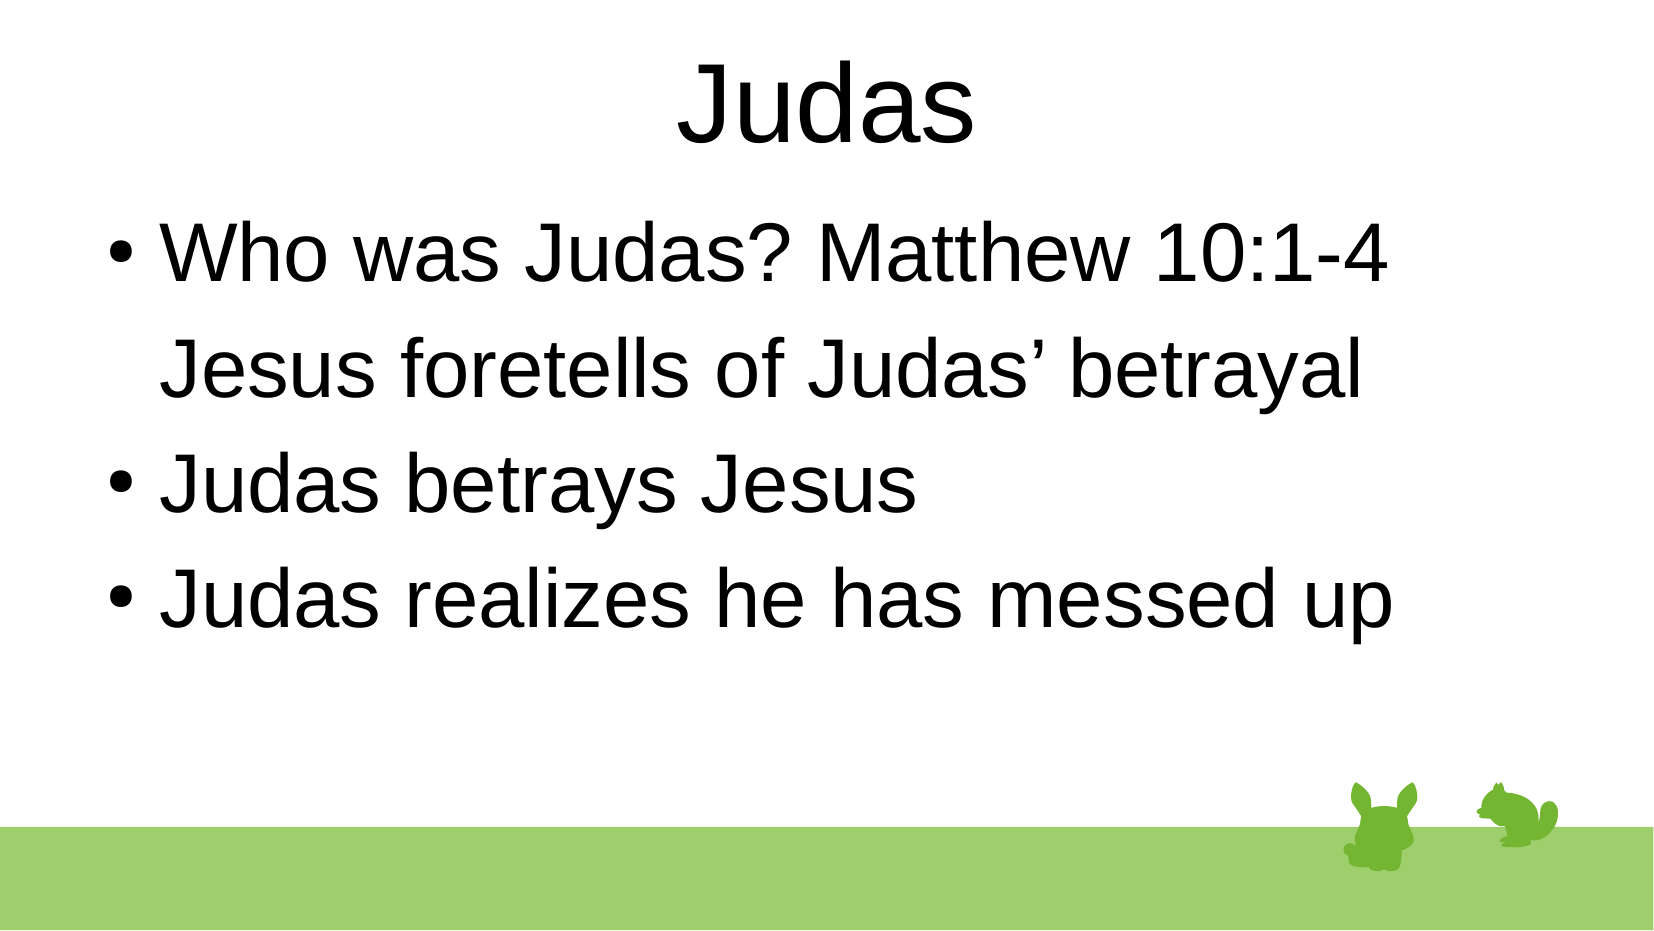

# Judas
Who was Judas? Matthew 10:1-4
Jesus foretells of Judas’ betrayal
Judas betrays Jesus
Judas realizes he has messed up